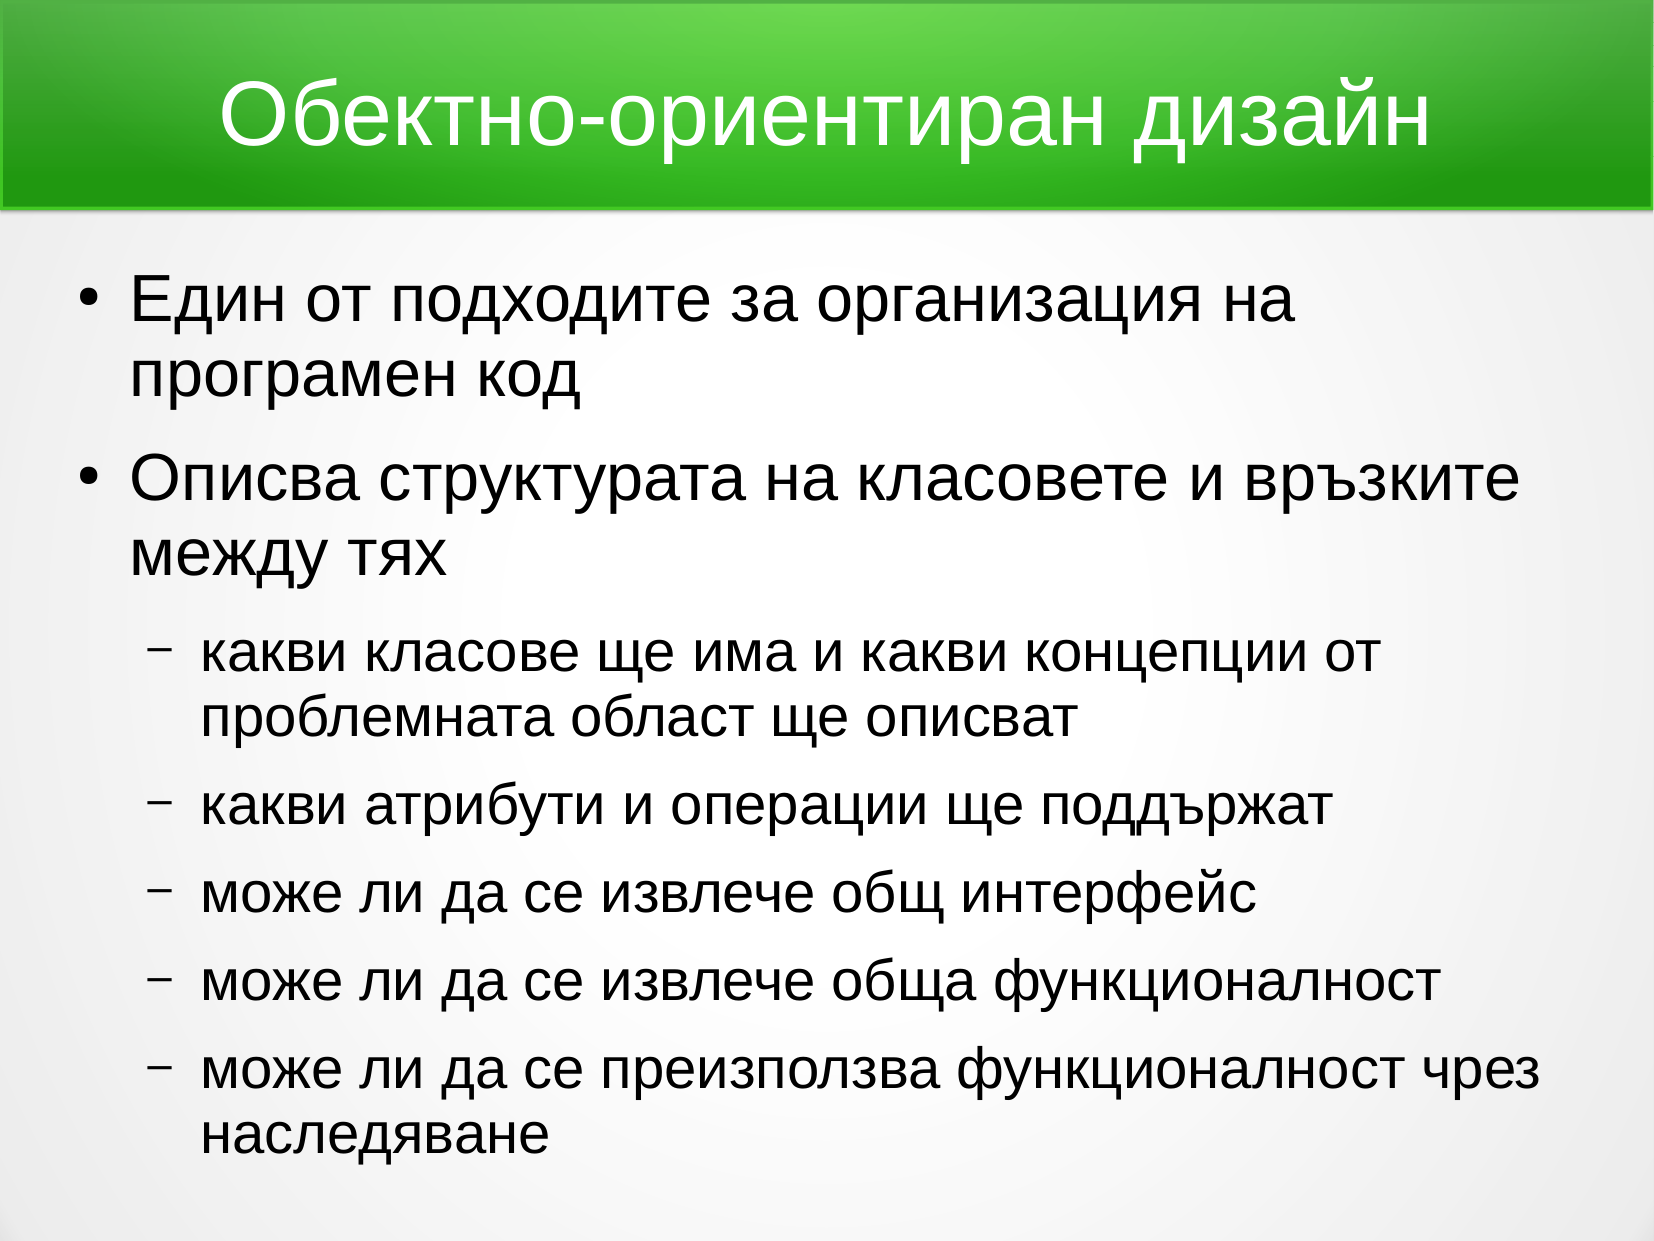

# Обектно-ориентиран дизайн
Един от подходите за организация на програмен код
Описва структурата на класовете и връзките между тях
какви класове ще има и какви концепции от проблемната област ще описват
какви атрибути и операции ще поддържат
може ли да се извлече общ интерфейс
може ли да се извлече обща функционалност
може ли да се преизползва функционалност чрез наследяване